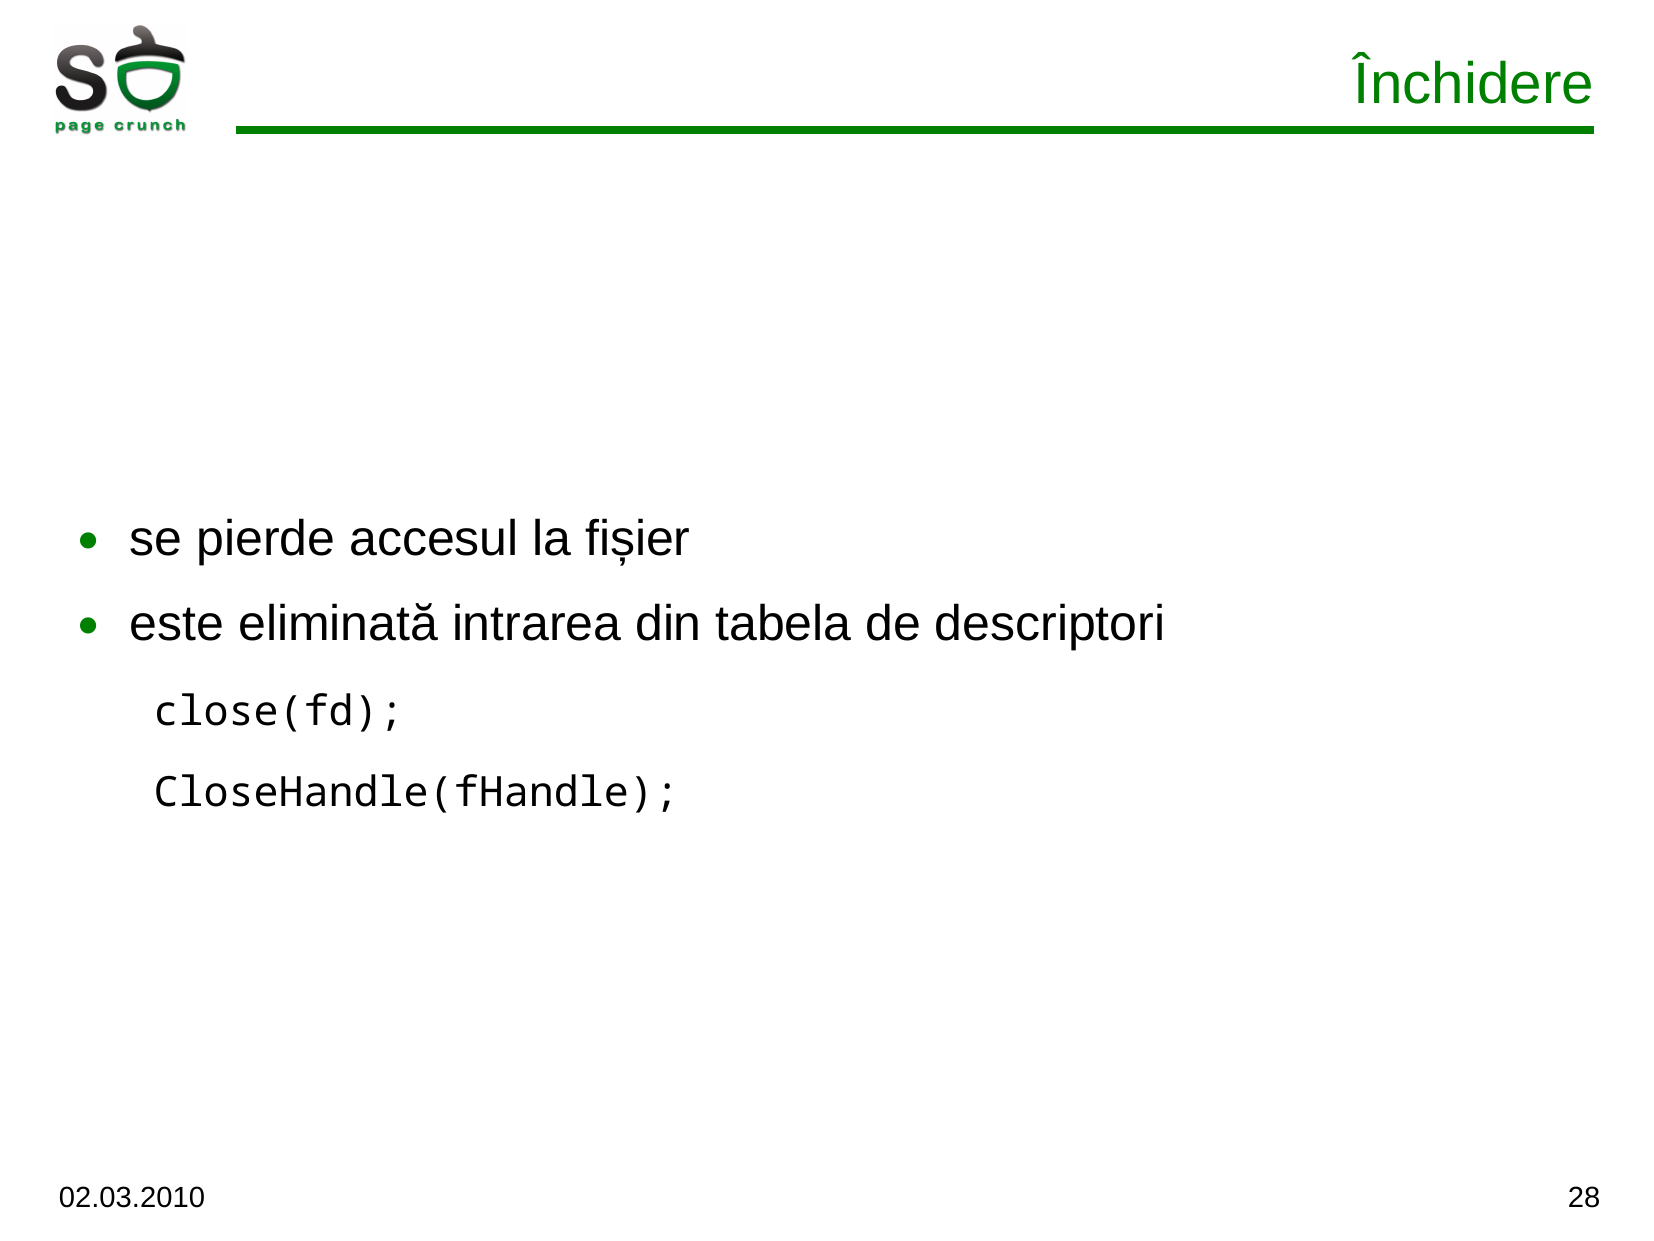

# Închidere
se pierde accesul la fișier
este eliminată intrarea din tabela de descriptori
close(fd);
CloseHandle(fHandle);
02.03.2010
28